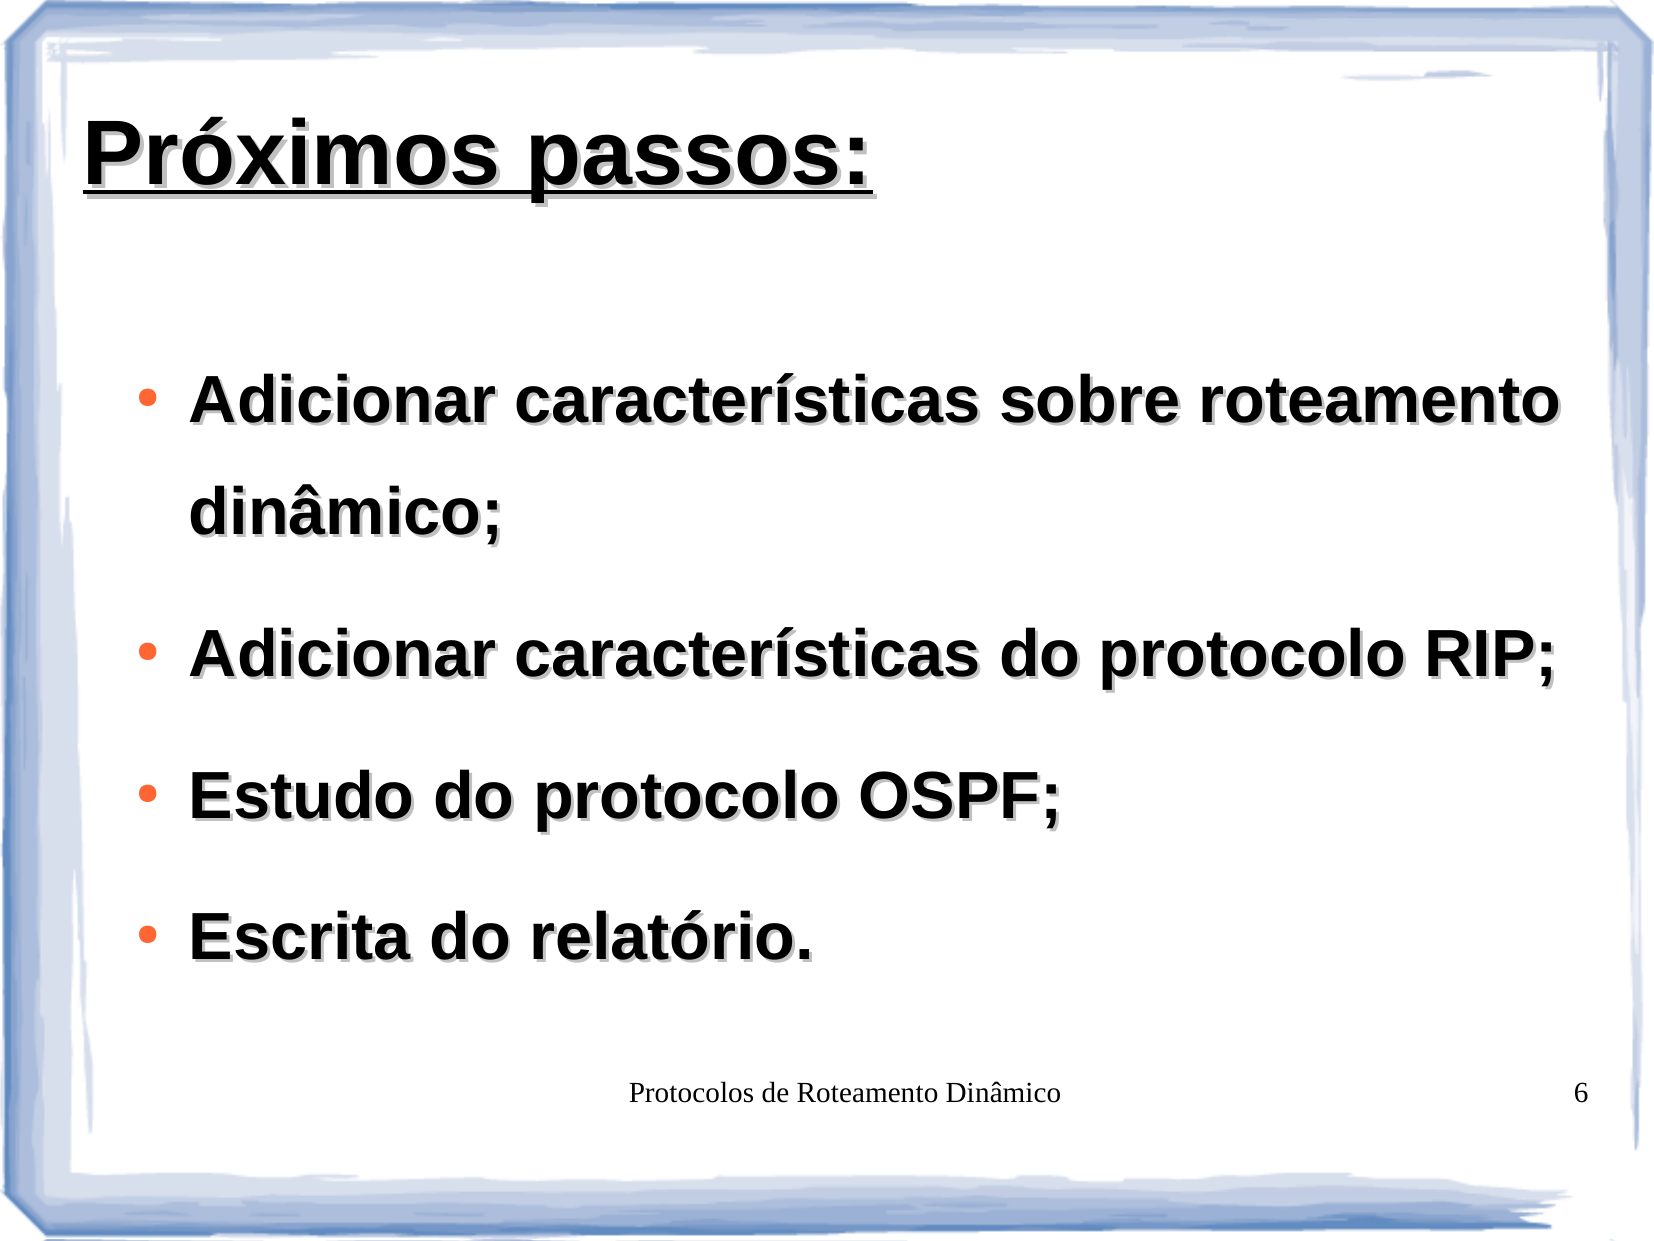

# Próximos passos:
Adicionar características sobre roteamento dinâmico;
Adicionar características do protocolo RIP;
Estudo do protocolo OSPF;
Escrita do relatório.
Protocolos de Roteamento Dinâmico
6